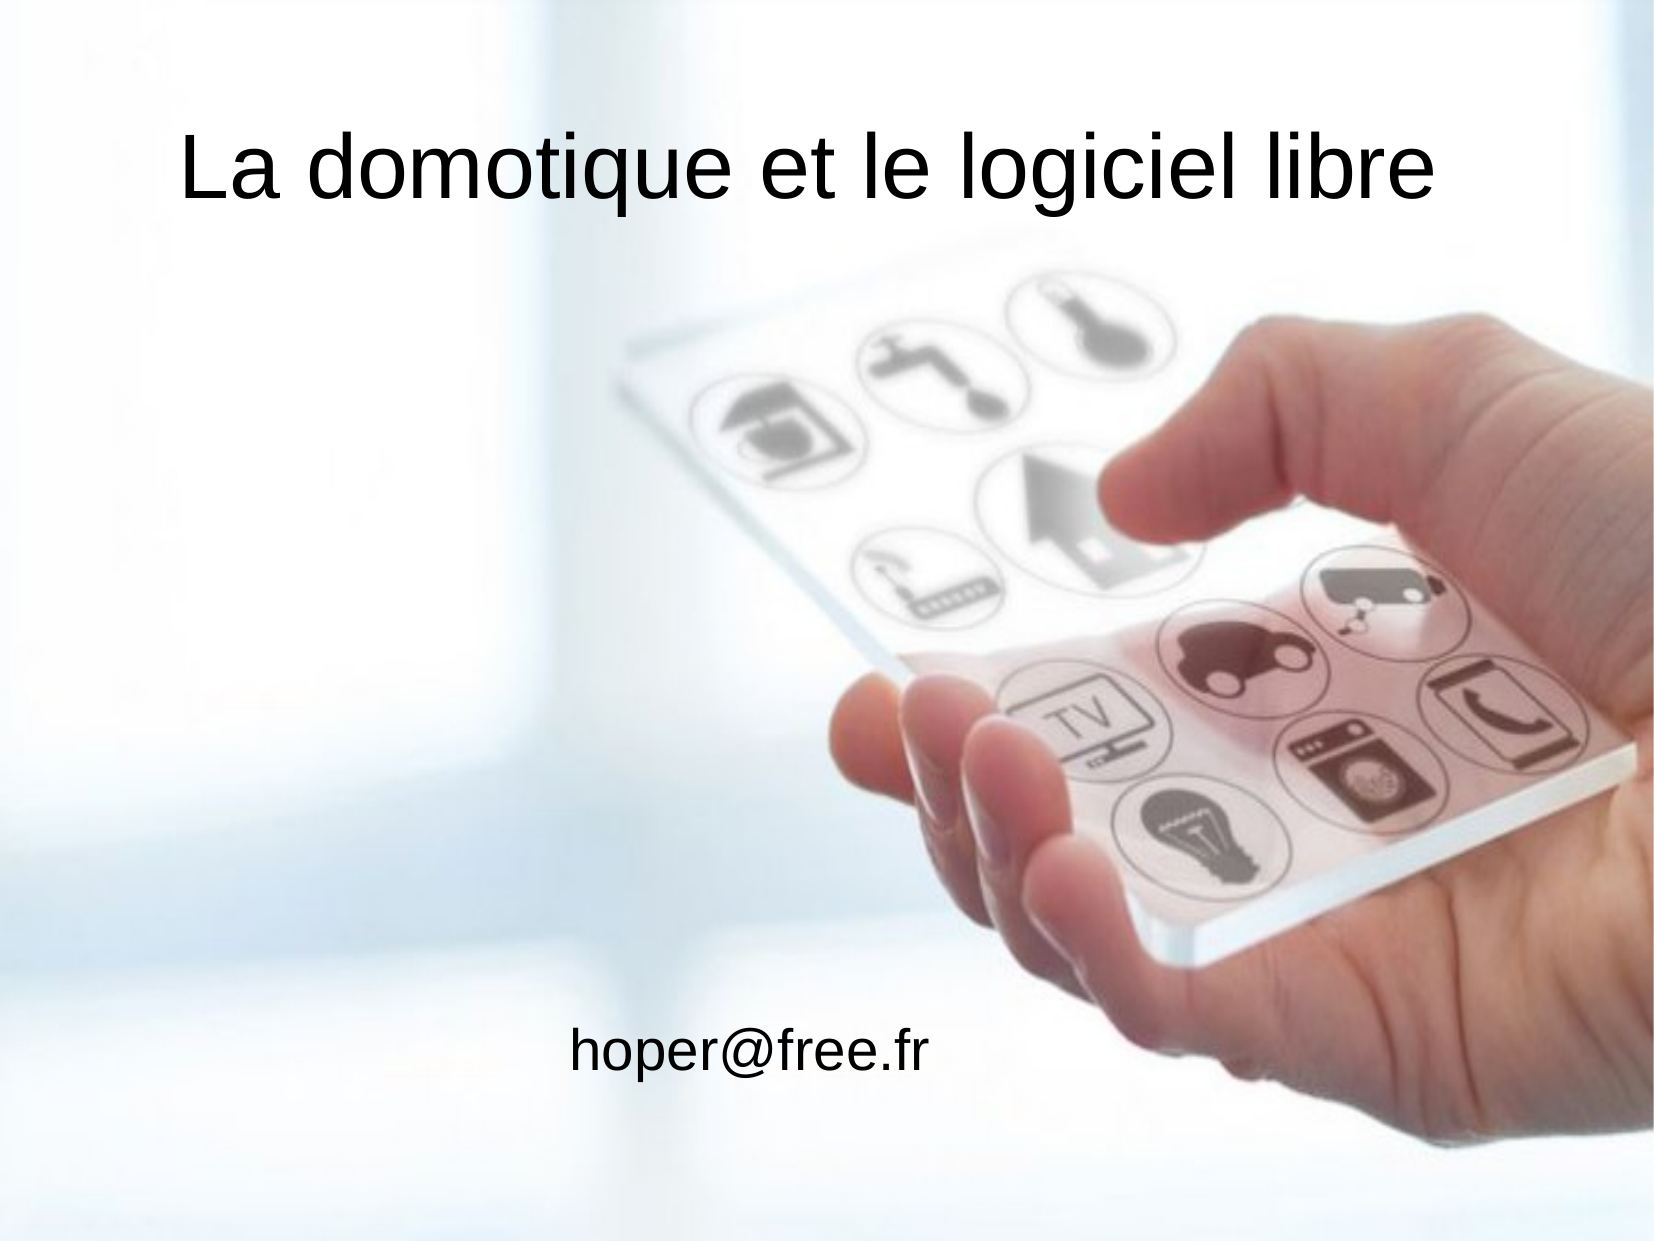

# La domotique et le logiciel libre
hoper@free.fr